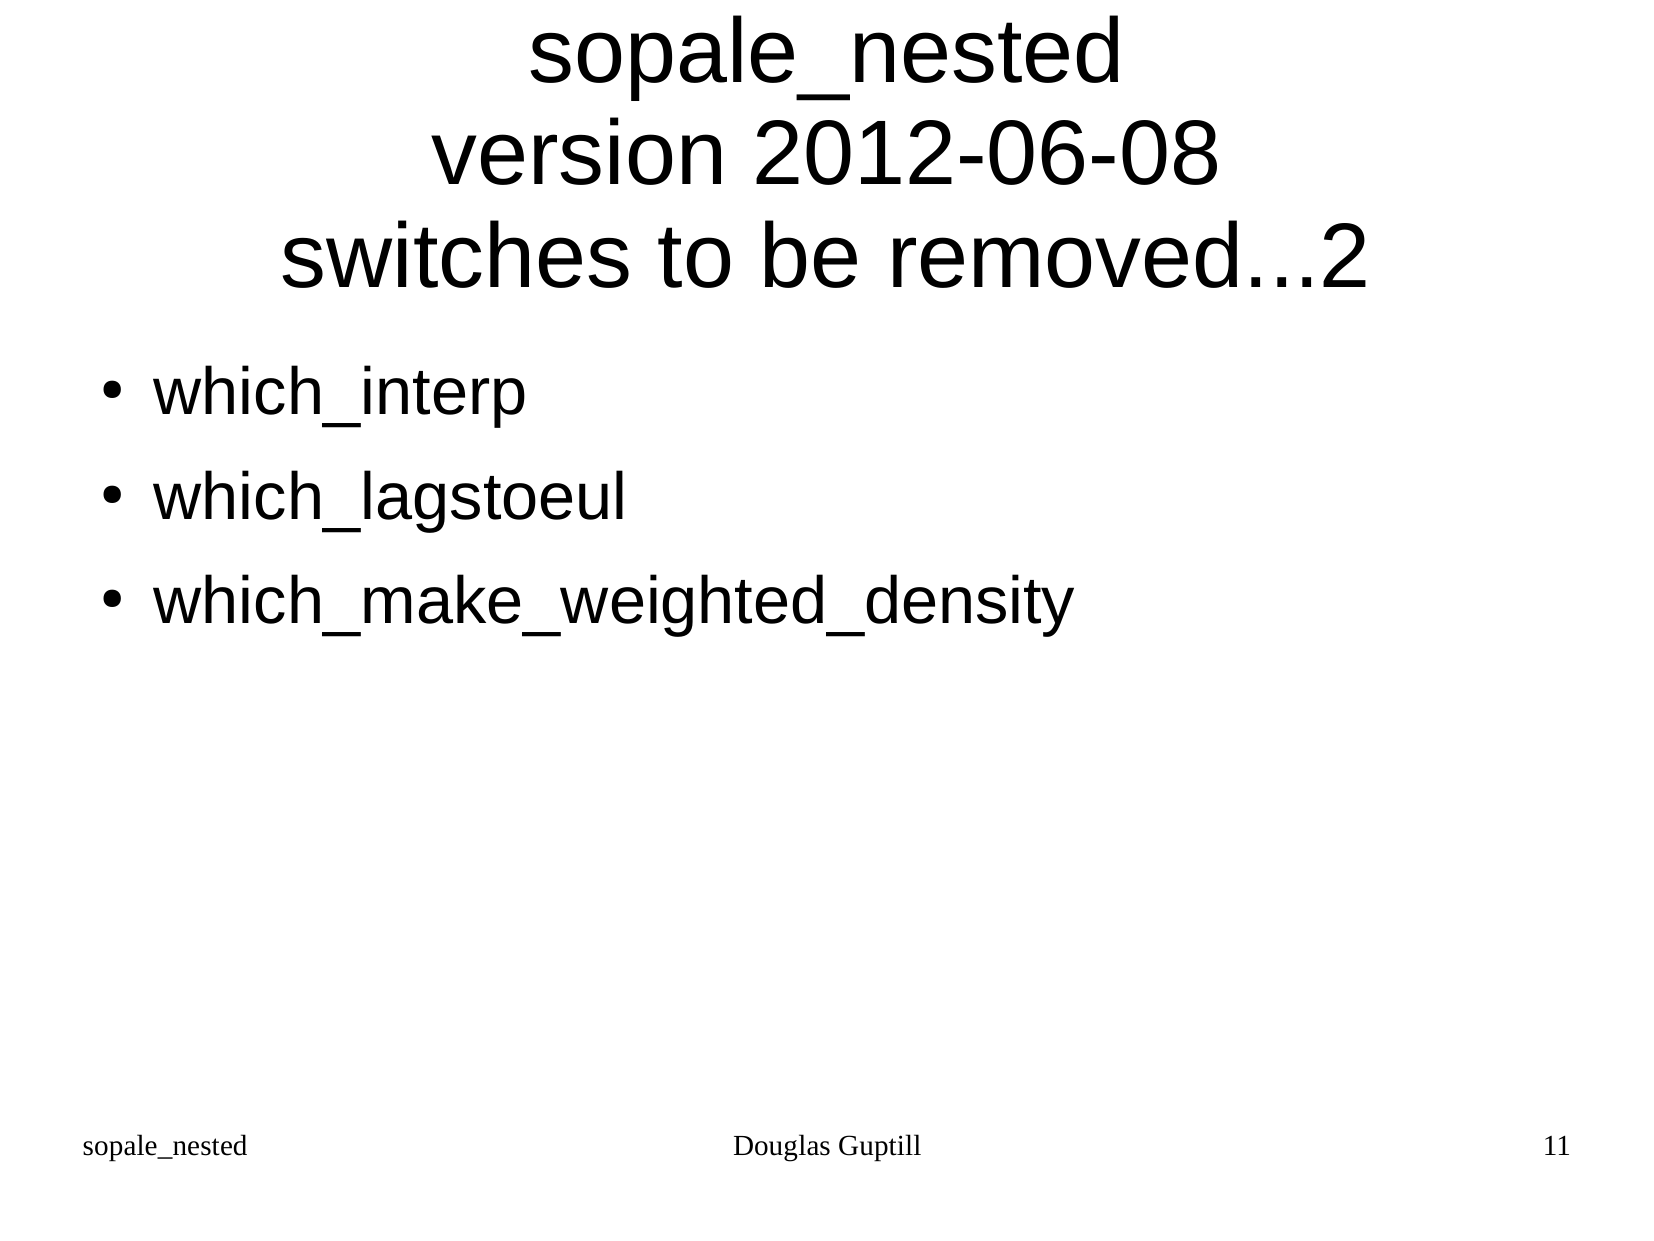

# sopale_nested version 2012-06-08 switches to be removed...2
which_interp
which_lagstoeul
which_make_weighted_density
sopale_nested
Douglas Guptill
11